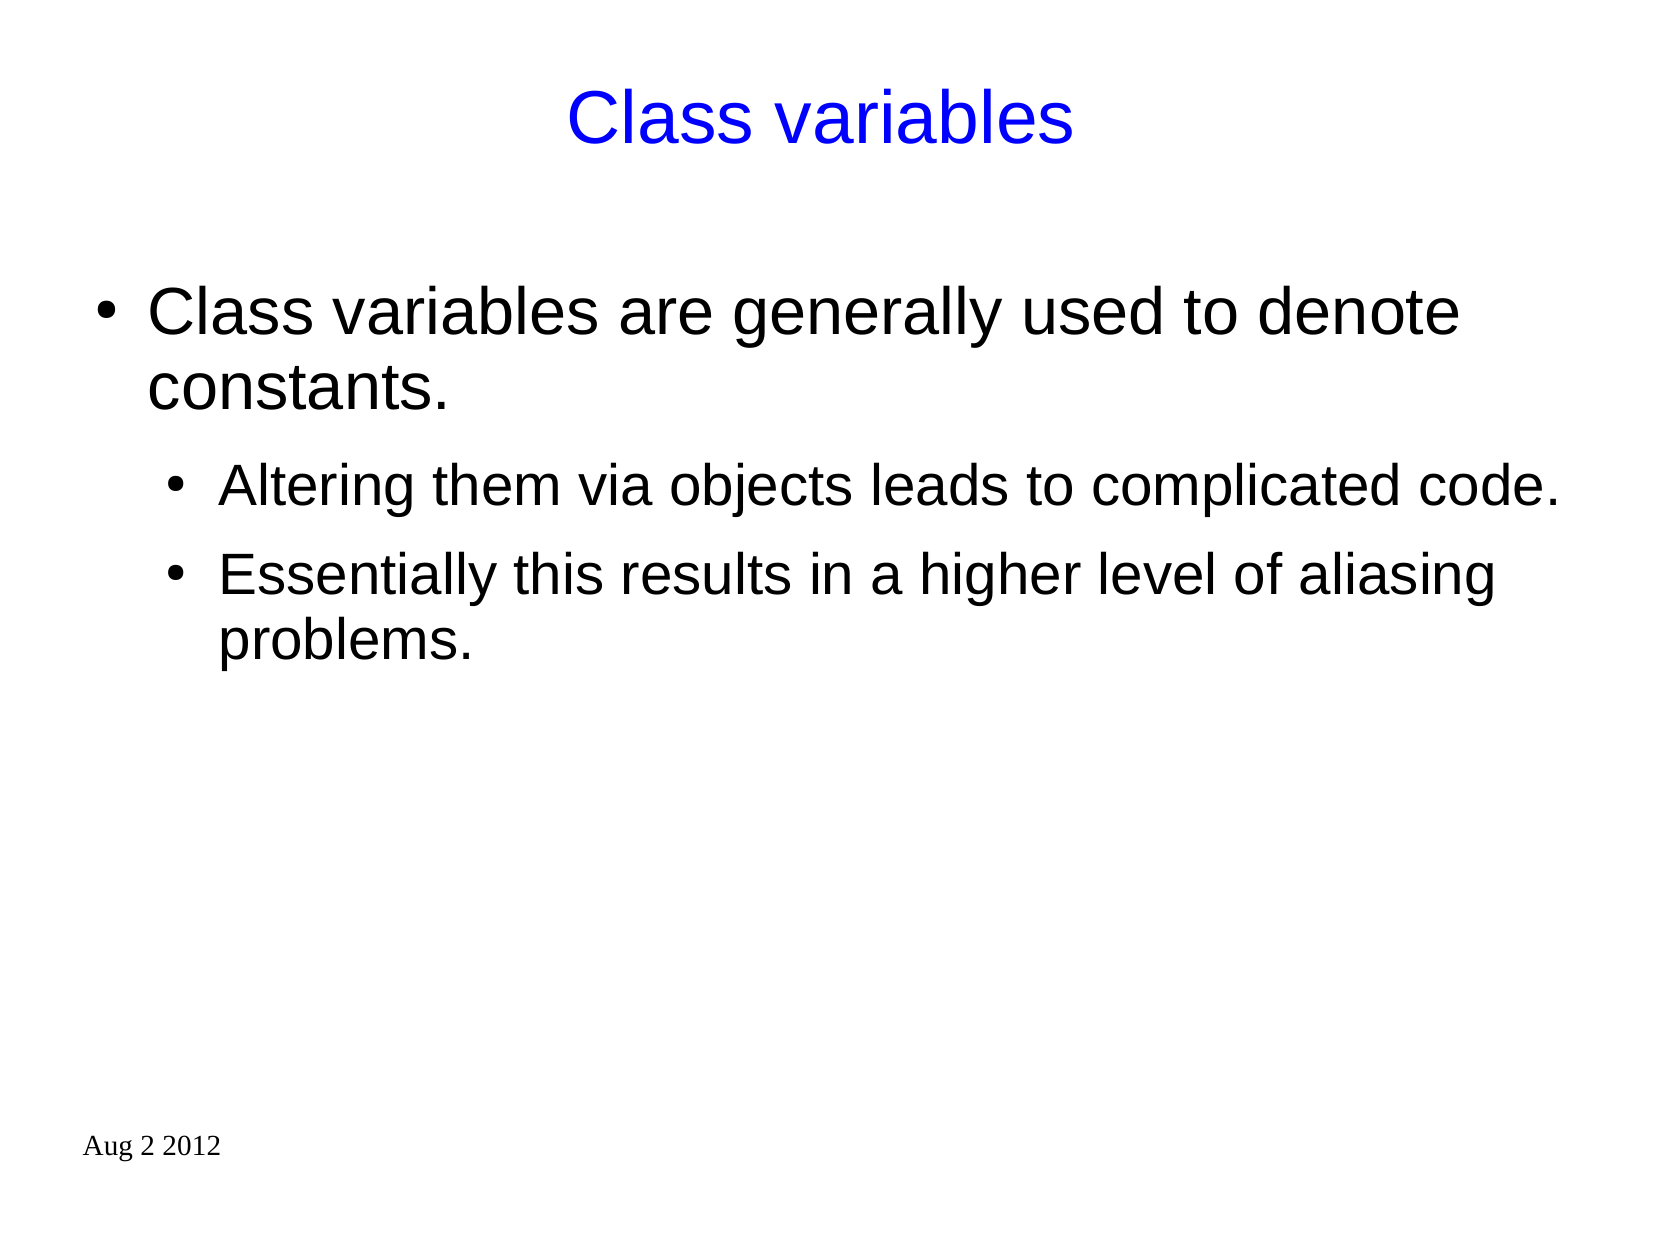

# Class variables
Class variables are generally used to denote constants.
Altering them via objects leads to complicated code.
Essentially this results in a higher level of aliasing problems.
Aug 2 2012